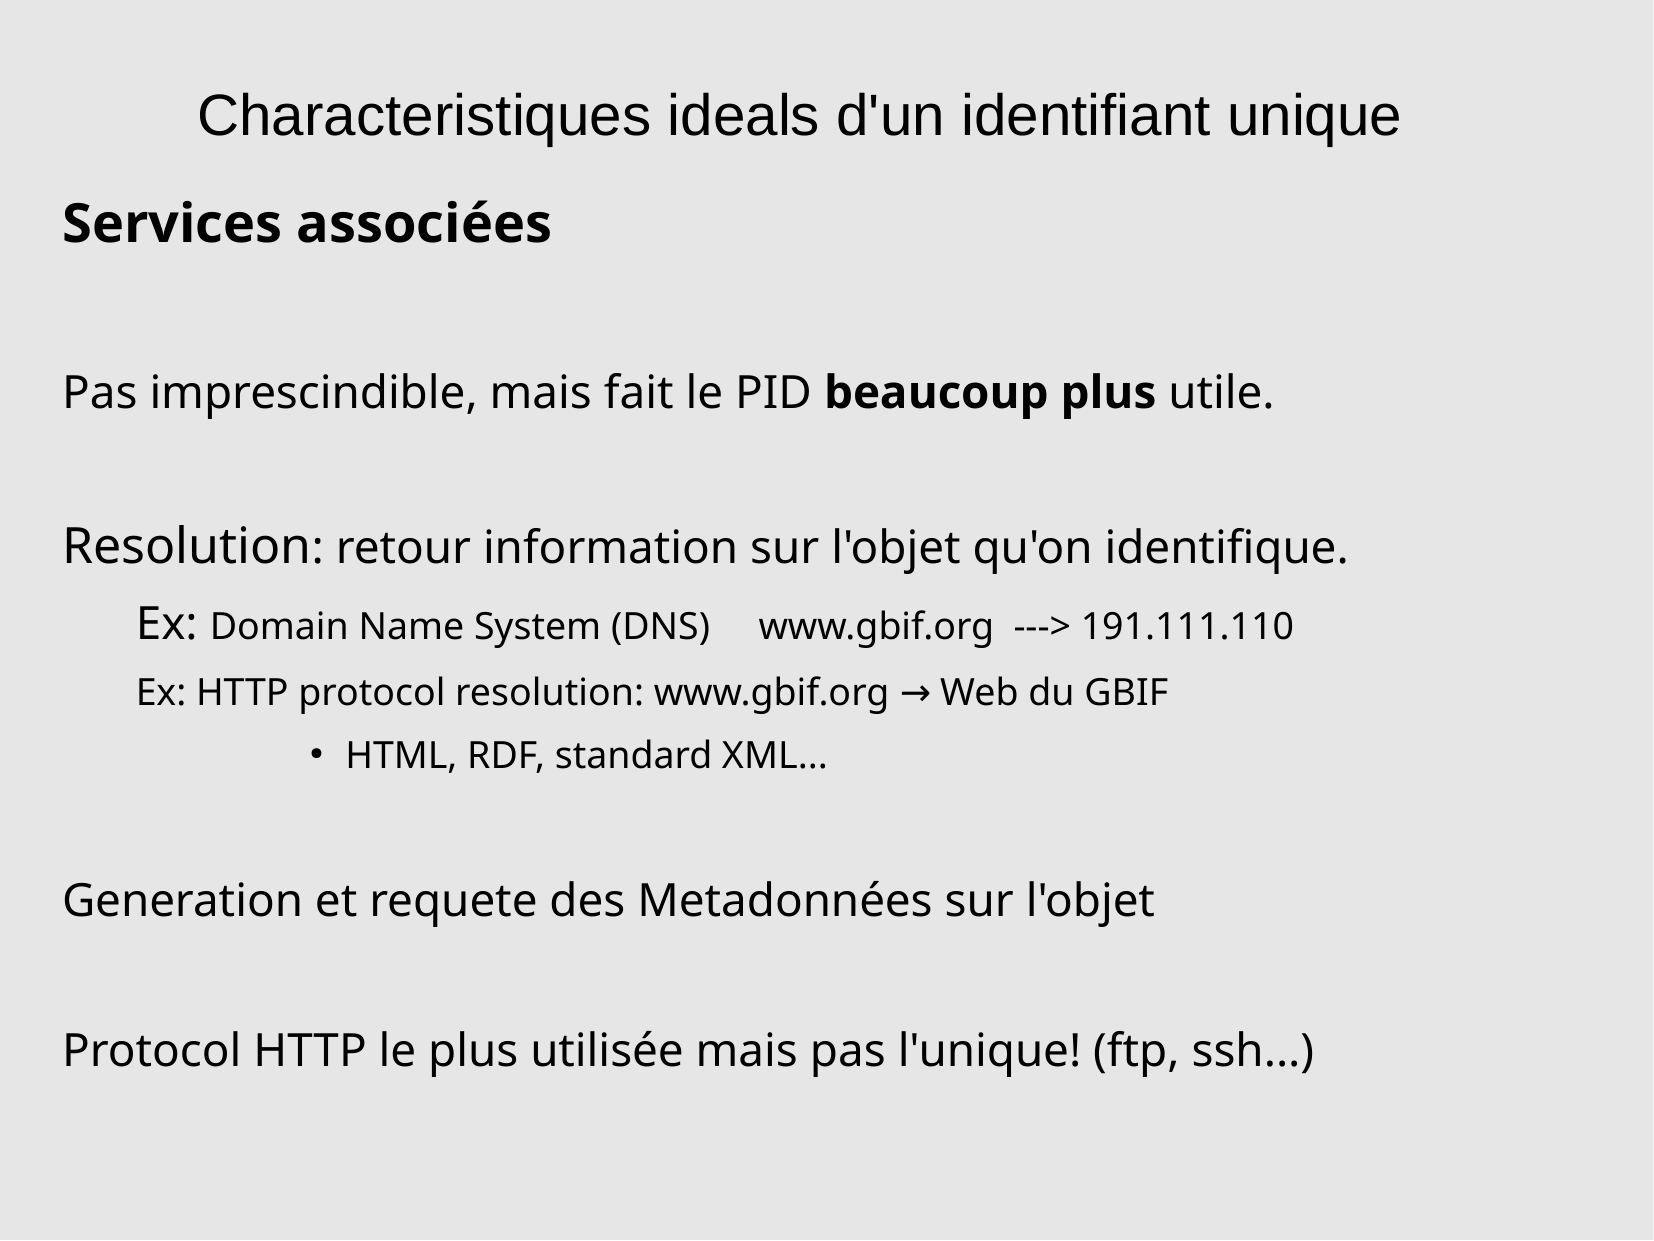

Characteristiques ideals d'un identifiant unique
Services associées
Pas imprescindible, mais fait le PID beaucoup plus utile.
Resolution: retour information sur l'objet qu'on identifique.
	Ex: Domain Name System (DNS) www.gbif.org ---> 191.111.110
	Ex: HTTP protocol resolution: www.gbif.org → Web du GBIF
HTML, RDF, standard XML...
Generation et requete des Metadonnées sur l'objet
Protocol HTTP le plus utilisée mais pas l'unique! (ftp, ssh...)